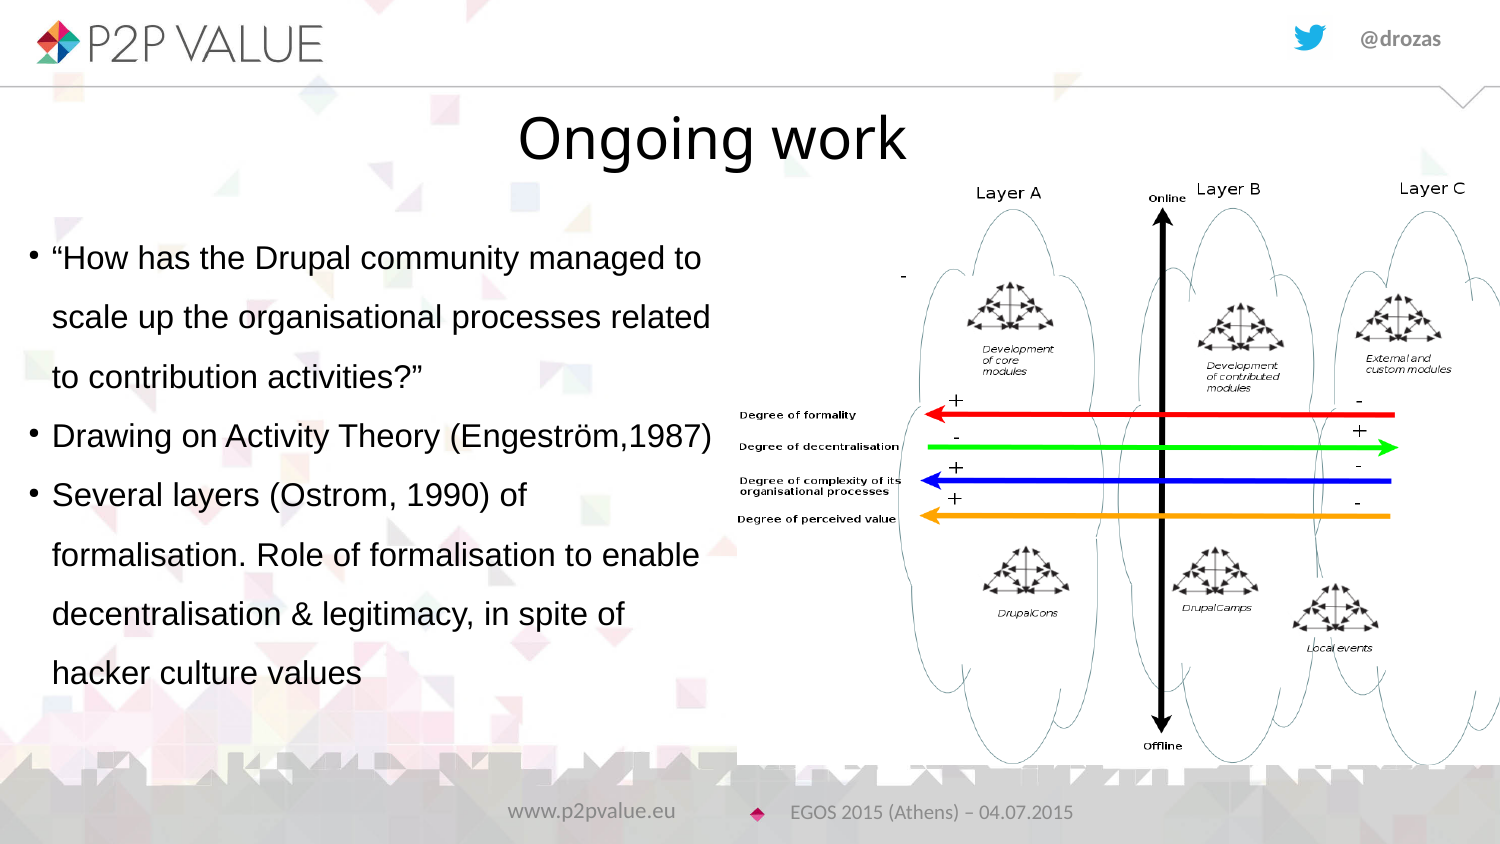

@drozas
# Ongoing work
“How has the Drupal community managed to scale up the organisational processes related to contribution activities?”
Drawing on Activity Theory (Engeström,1987)
Several layers (Ostrom, 1990) of formalisation. Role of formalisation to enable decentralisation & legitimacy, in spite of hacker culture values
21
EGOS 2015 (Athens) – 04.07.2015
www.p2pvalue.eu